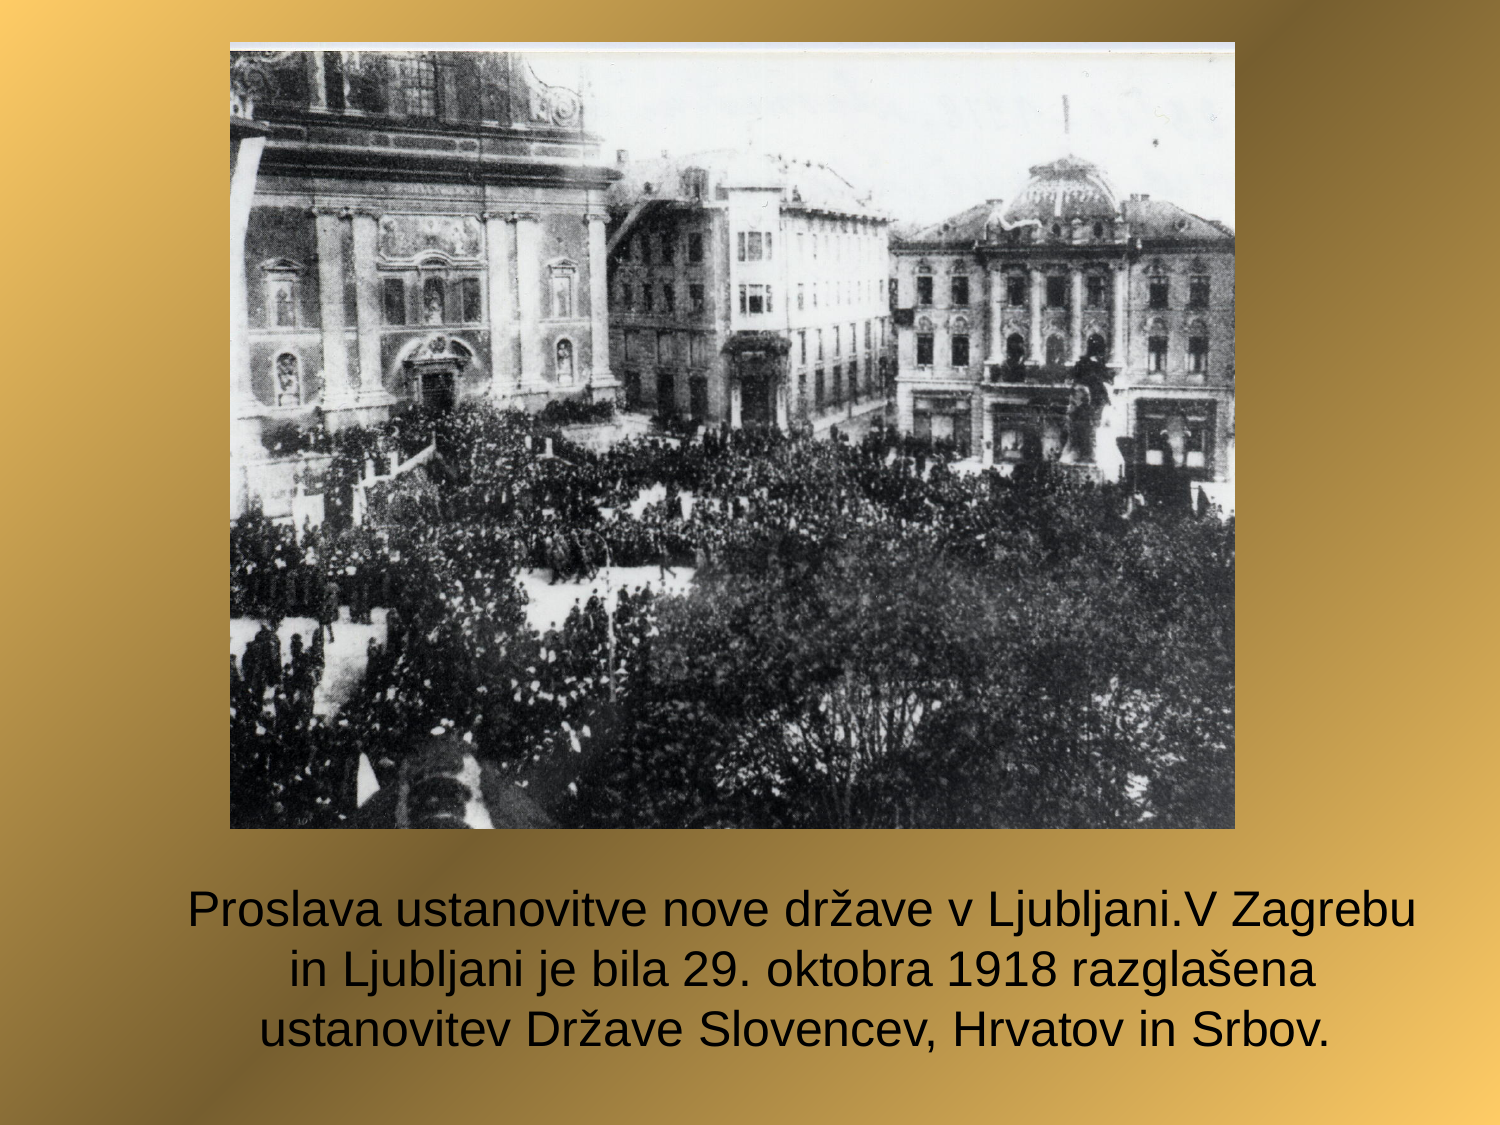

Proslava ustanovitve nove države v Ljubljani.V Zagrebu in Ljubljani je bila 29. oktobra 1918 razglašena ustanovitev Države Slovencev, Hrvatov in Srbov.